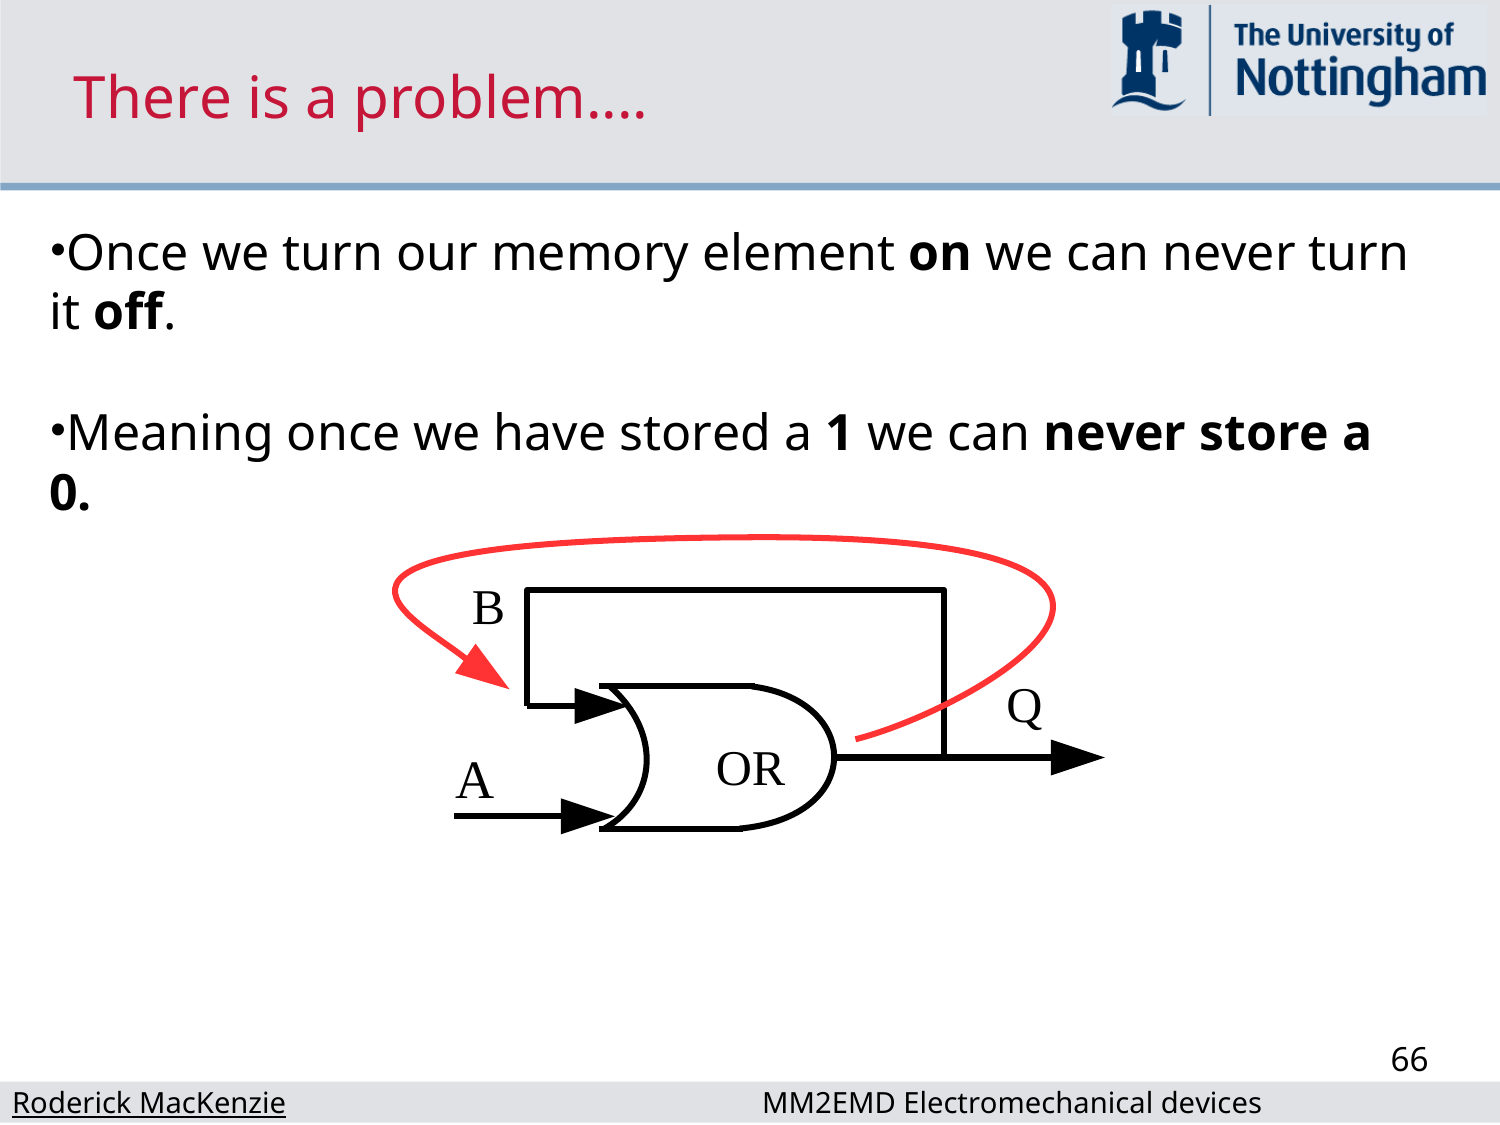

# There is a problem....
Once we turn our memory element on we can never turn it off.
Meaning once we have stored a 1 we can never store a 0.
B
Q
OR
A